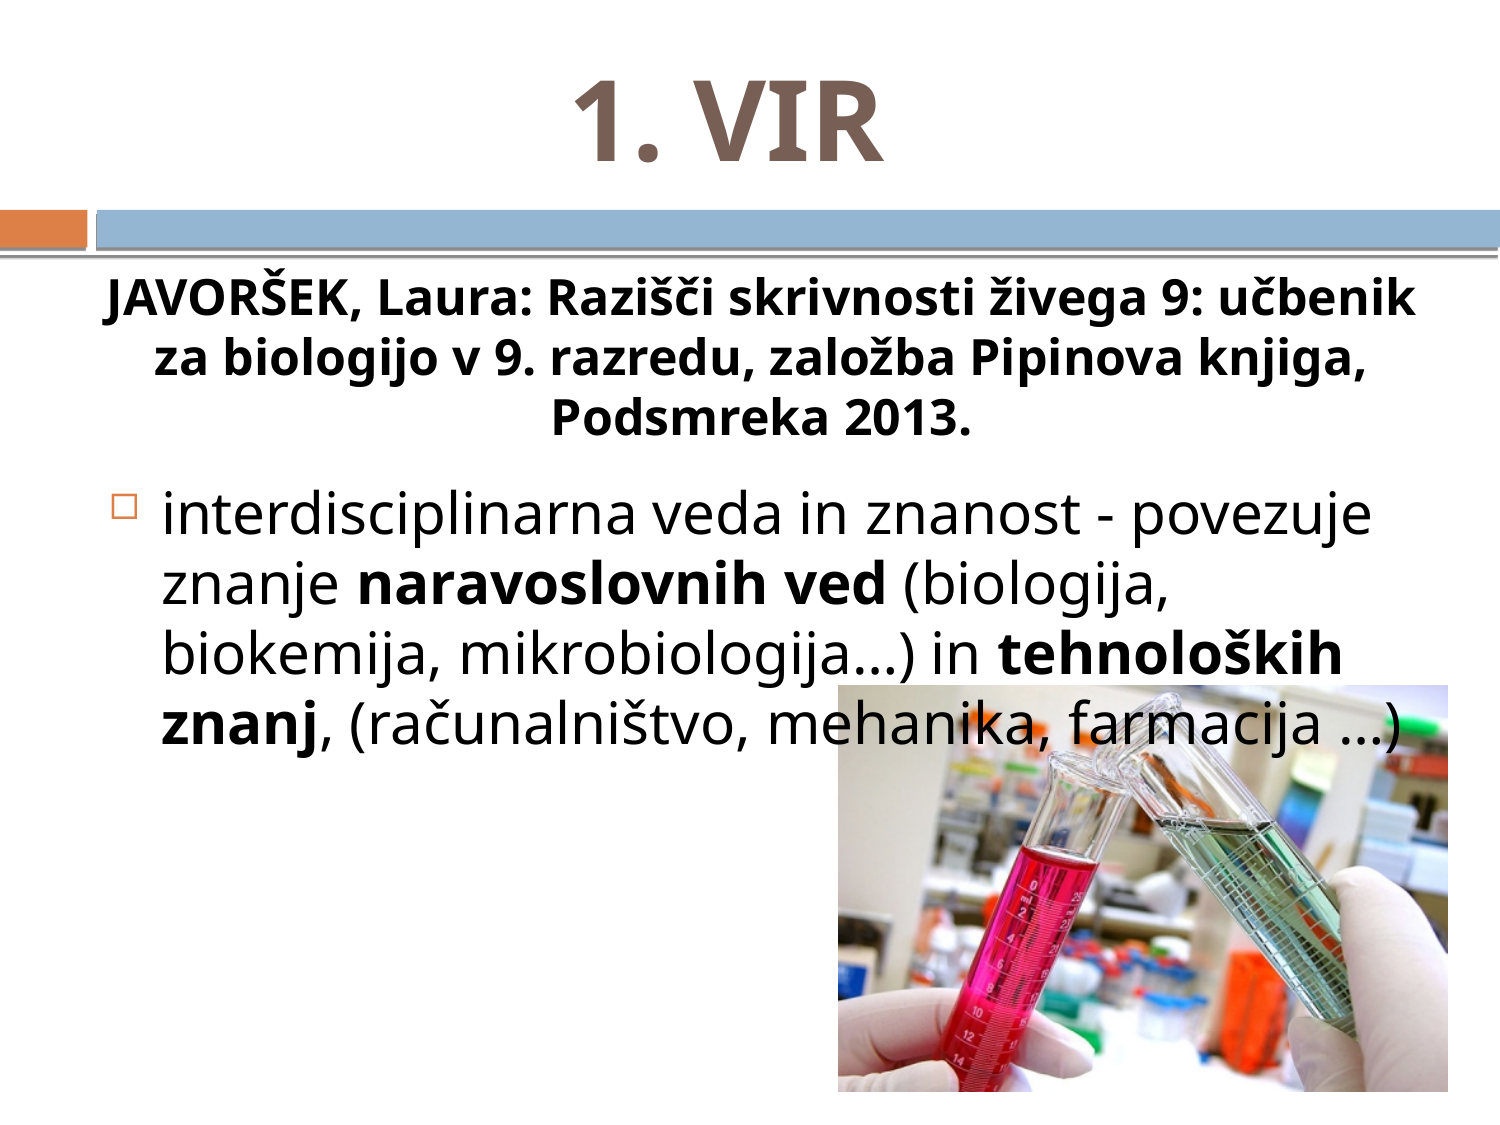

# 1. VIR
JAVORŠEK, Laura: Razišči skrivnosti živega 9: učbenik za biologijo v 9. razredu, založba Pipinova knjiga, Podsmreka 2013.
interdisciplinarna veda in znanost - povezuje znanje naravoslovnih ved (biologija, biokemija, mikrobiologija…) in tehnoloških znanj, (računalništvo, mehanika, farmacija …)